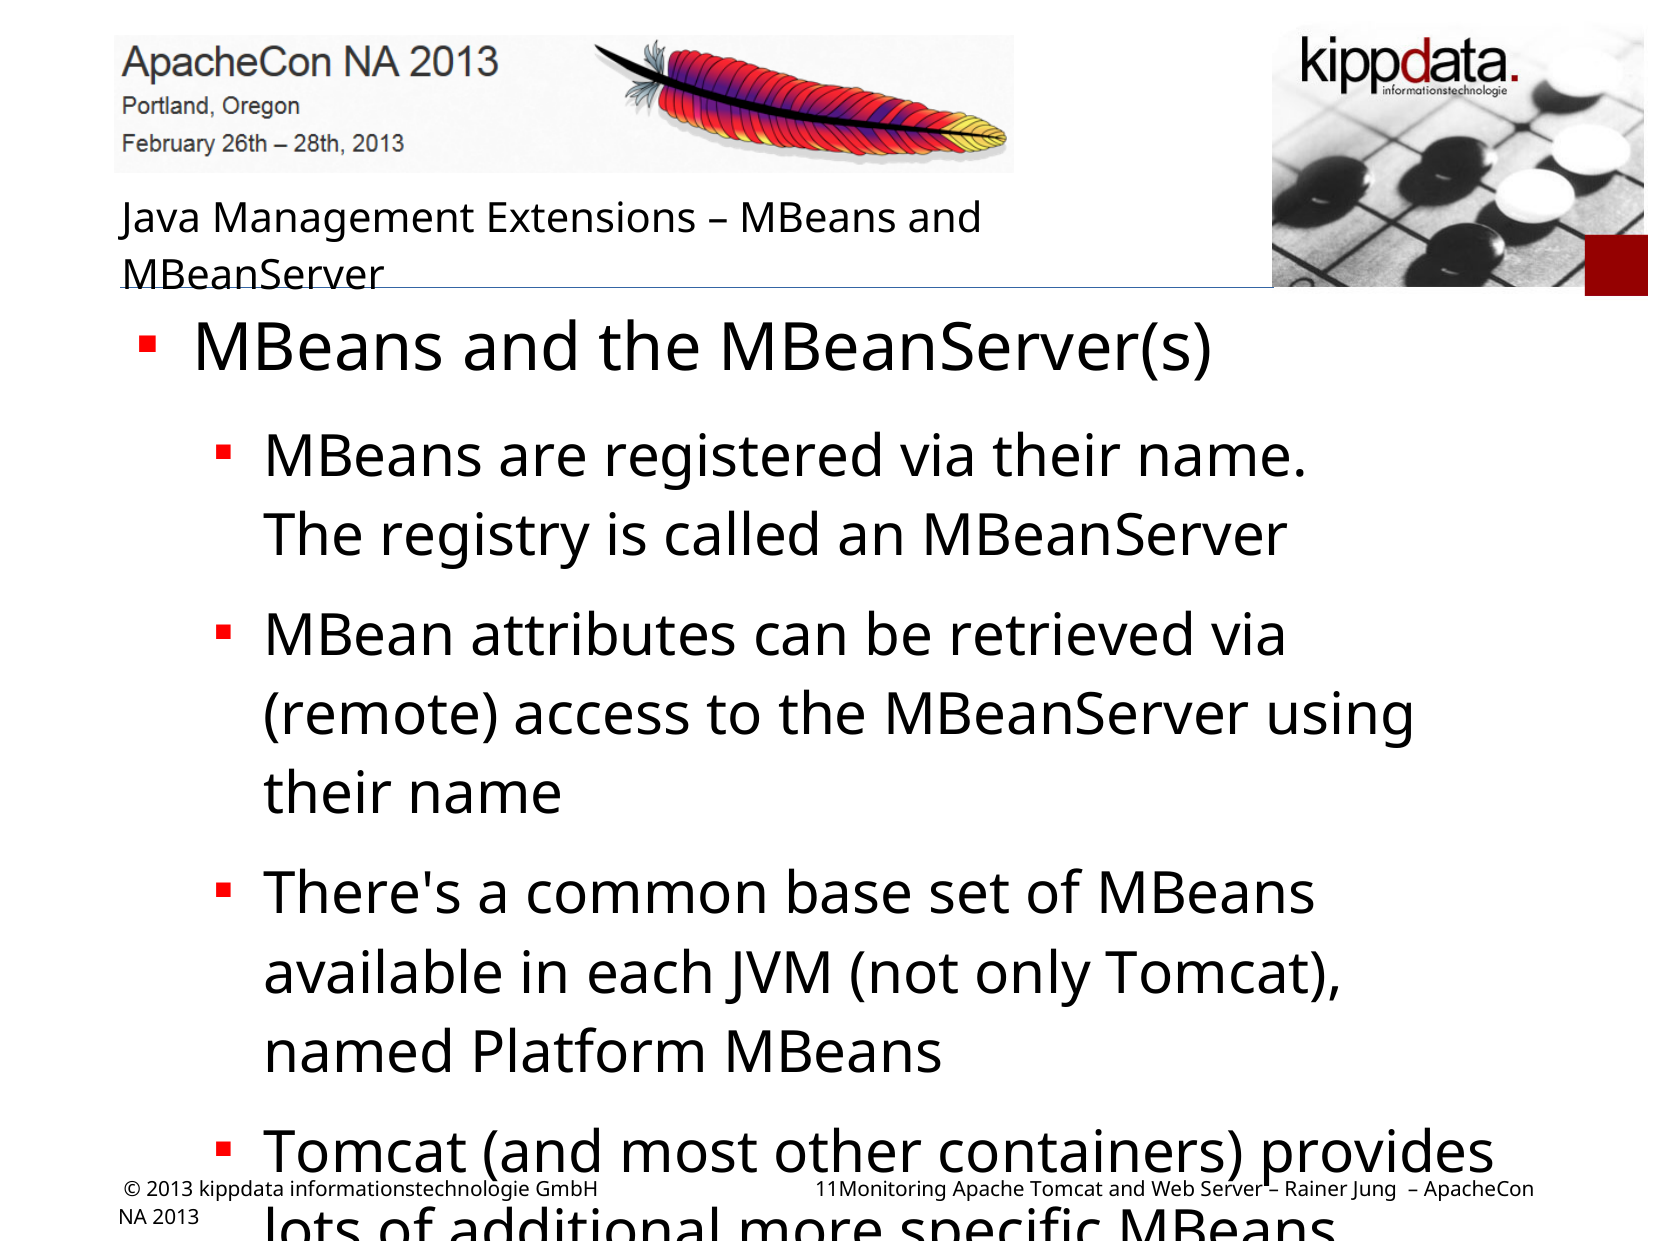

# Java Management Extensions – MBeans and MBeanServer
MBeans and the MBeanServer(s)
MBeans are registered via their name.
The registry is called an MBeanServer
MBean attributes can be retrieved via (remote) access to the MBeanServer using their name
There's a common base set of MBeans available in each JVM (not only Tomcat), named Platform MBeans
Tomcat (and most other containers) provides lots of additional more specific MBeans
It is easy to provide application specific MBeans. Developers should embrace this!